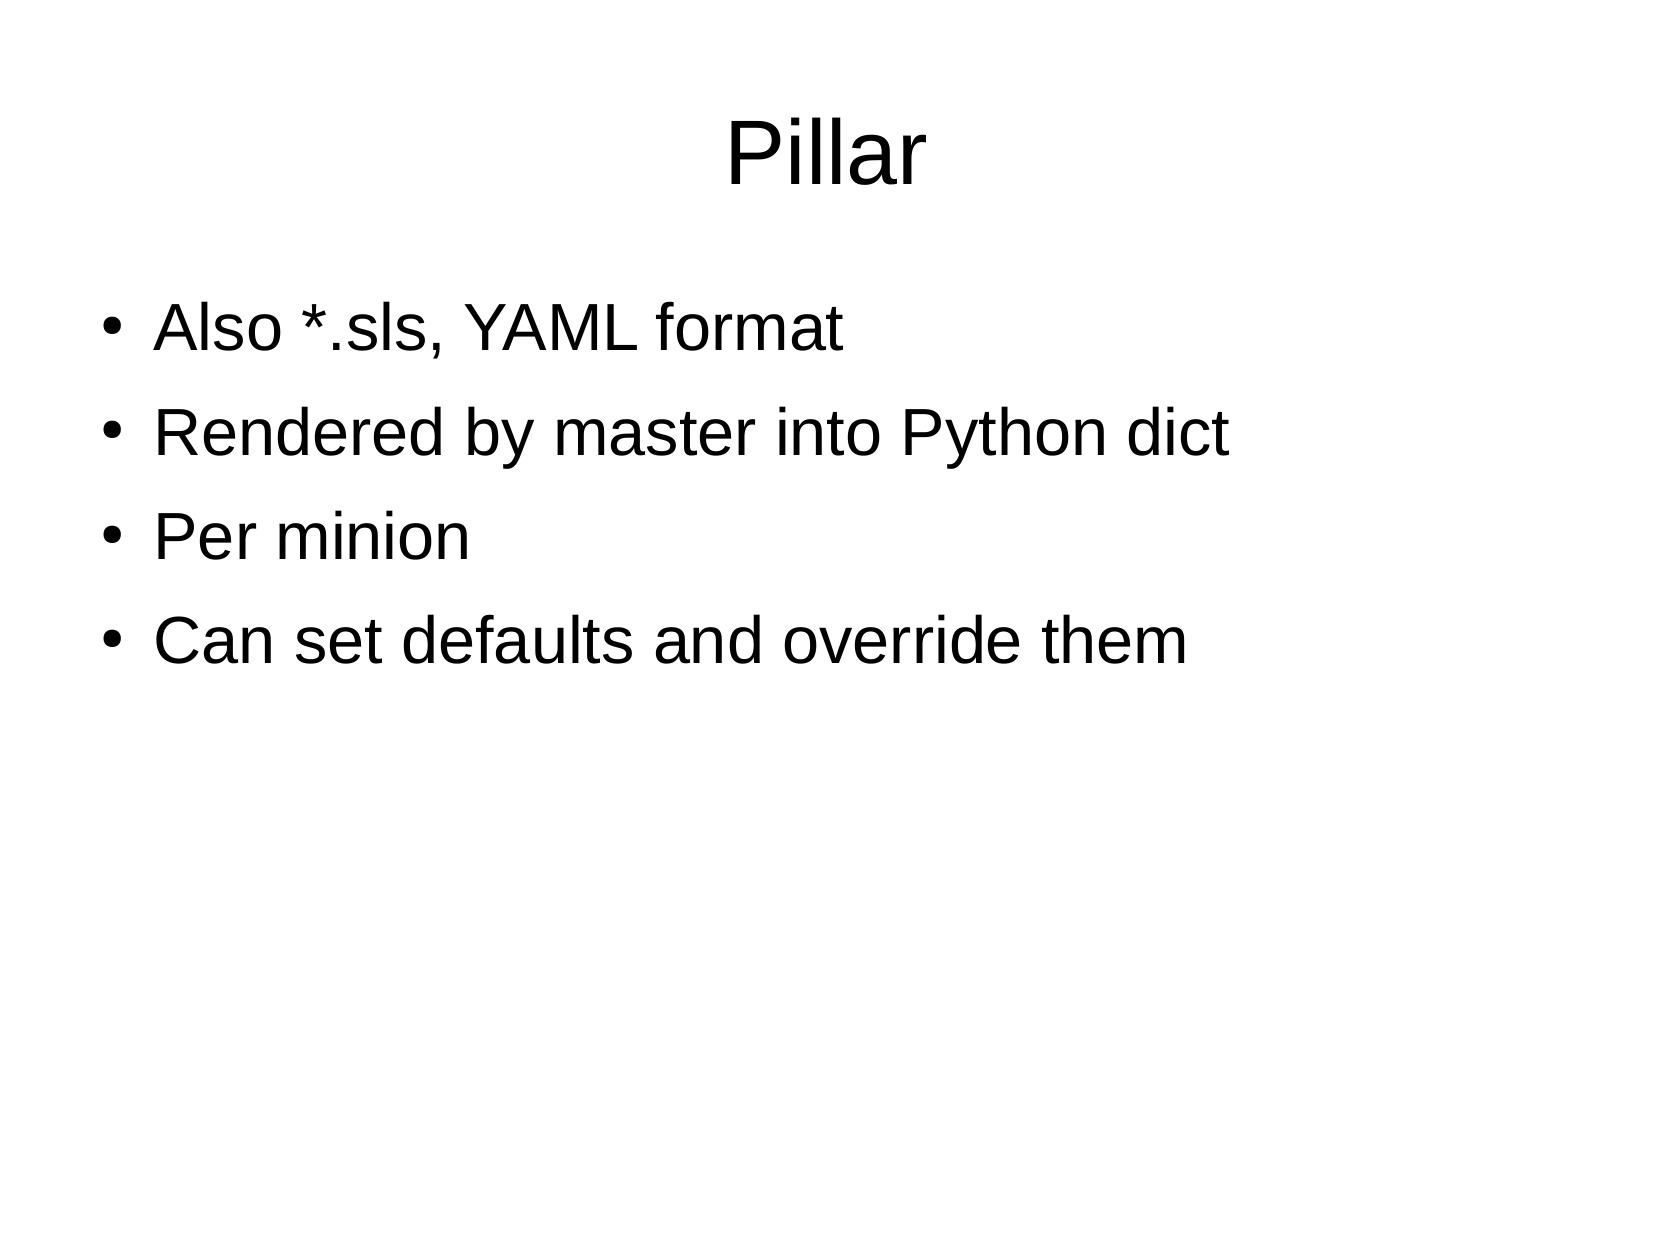

# Pillar
Also *.sls, YAML format
Rendered by master into Python dict
Per minion
Can set defaults and override them